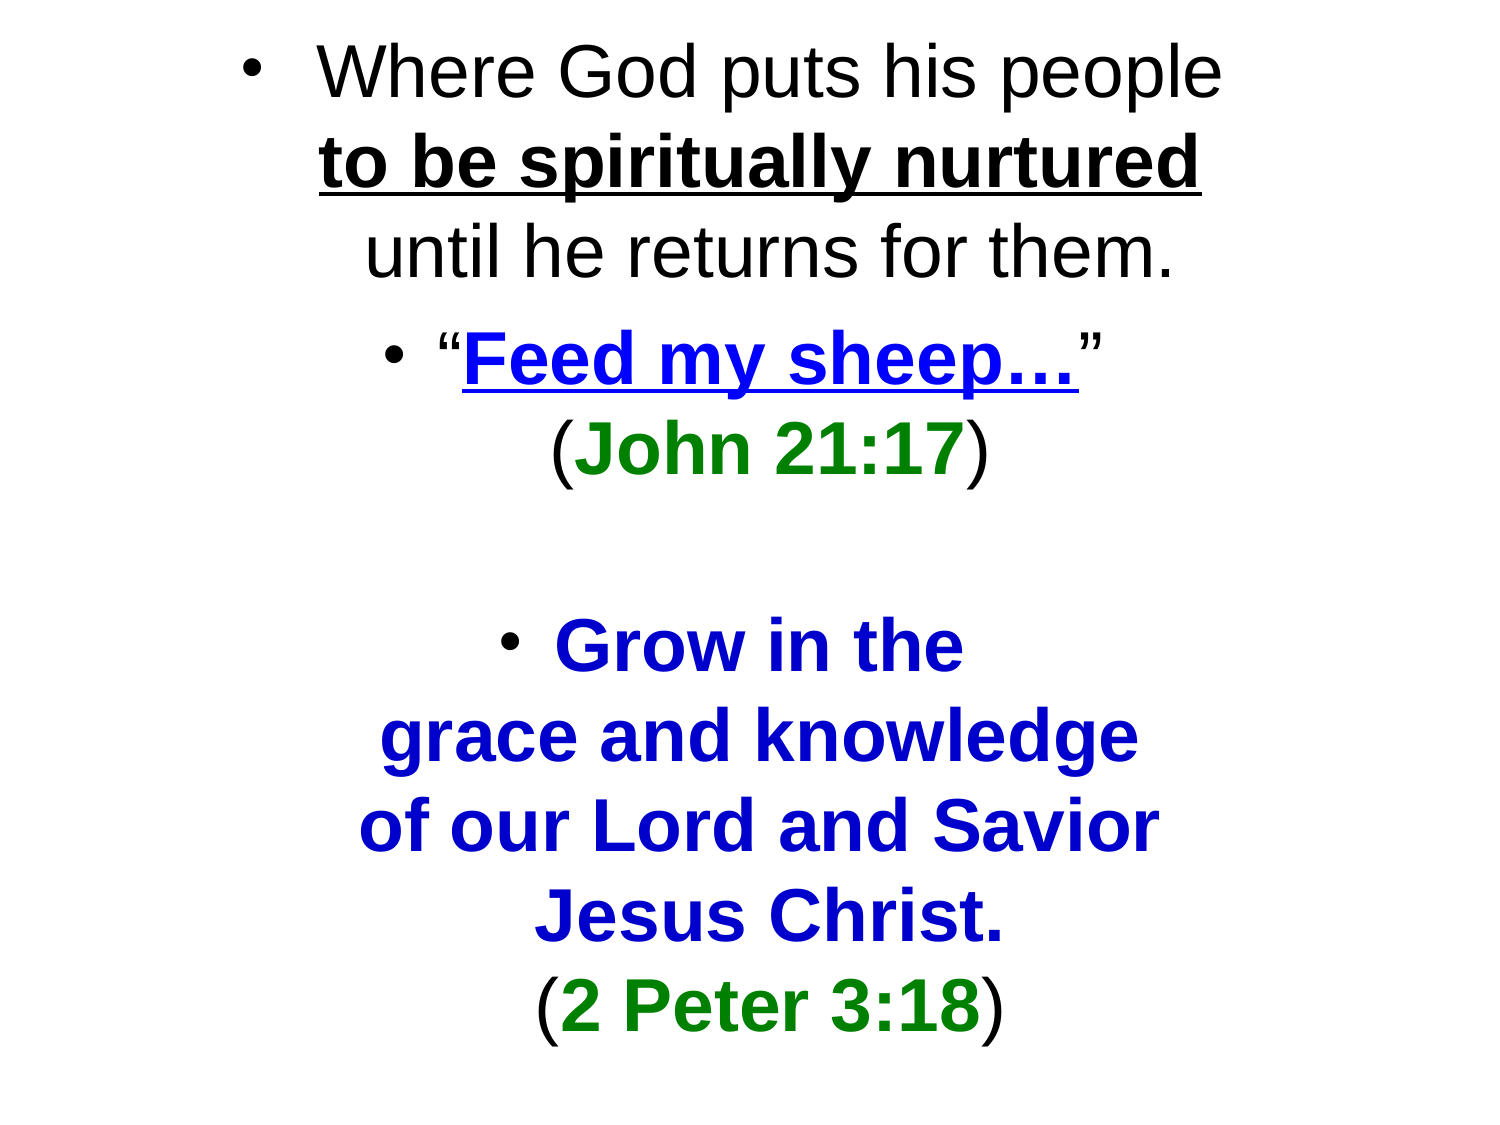

# Where God puts his people to be spiritually nurtured until he returns for them.
“Feed my sheep…”
(John 21:17)
Grow in the
grace and knowledge
of our Lord and Savior
Jesus Christ.
(2 Peter 3:18)
48